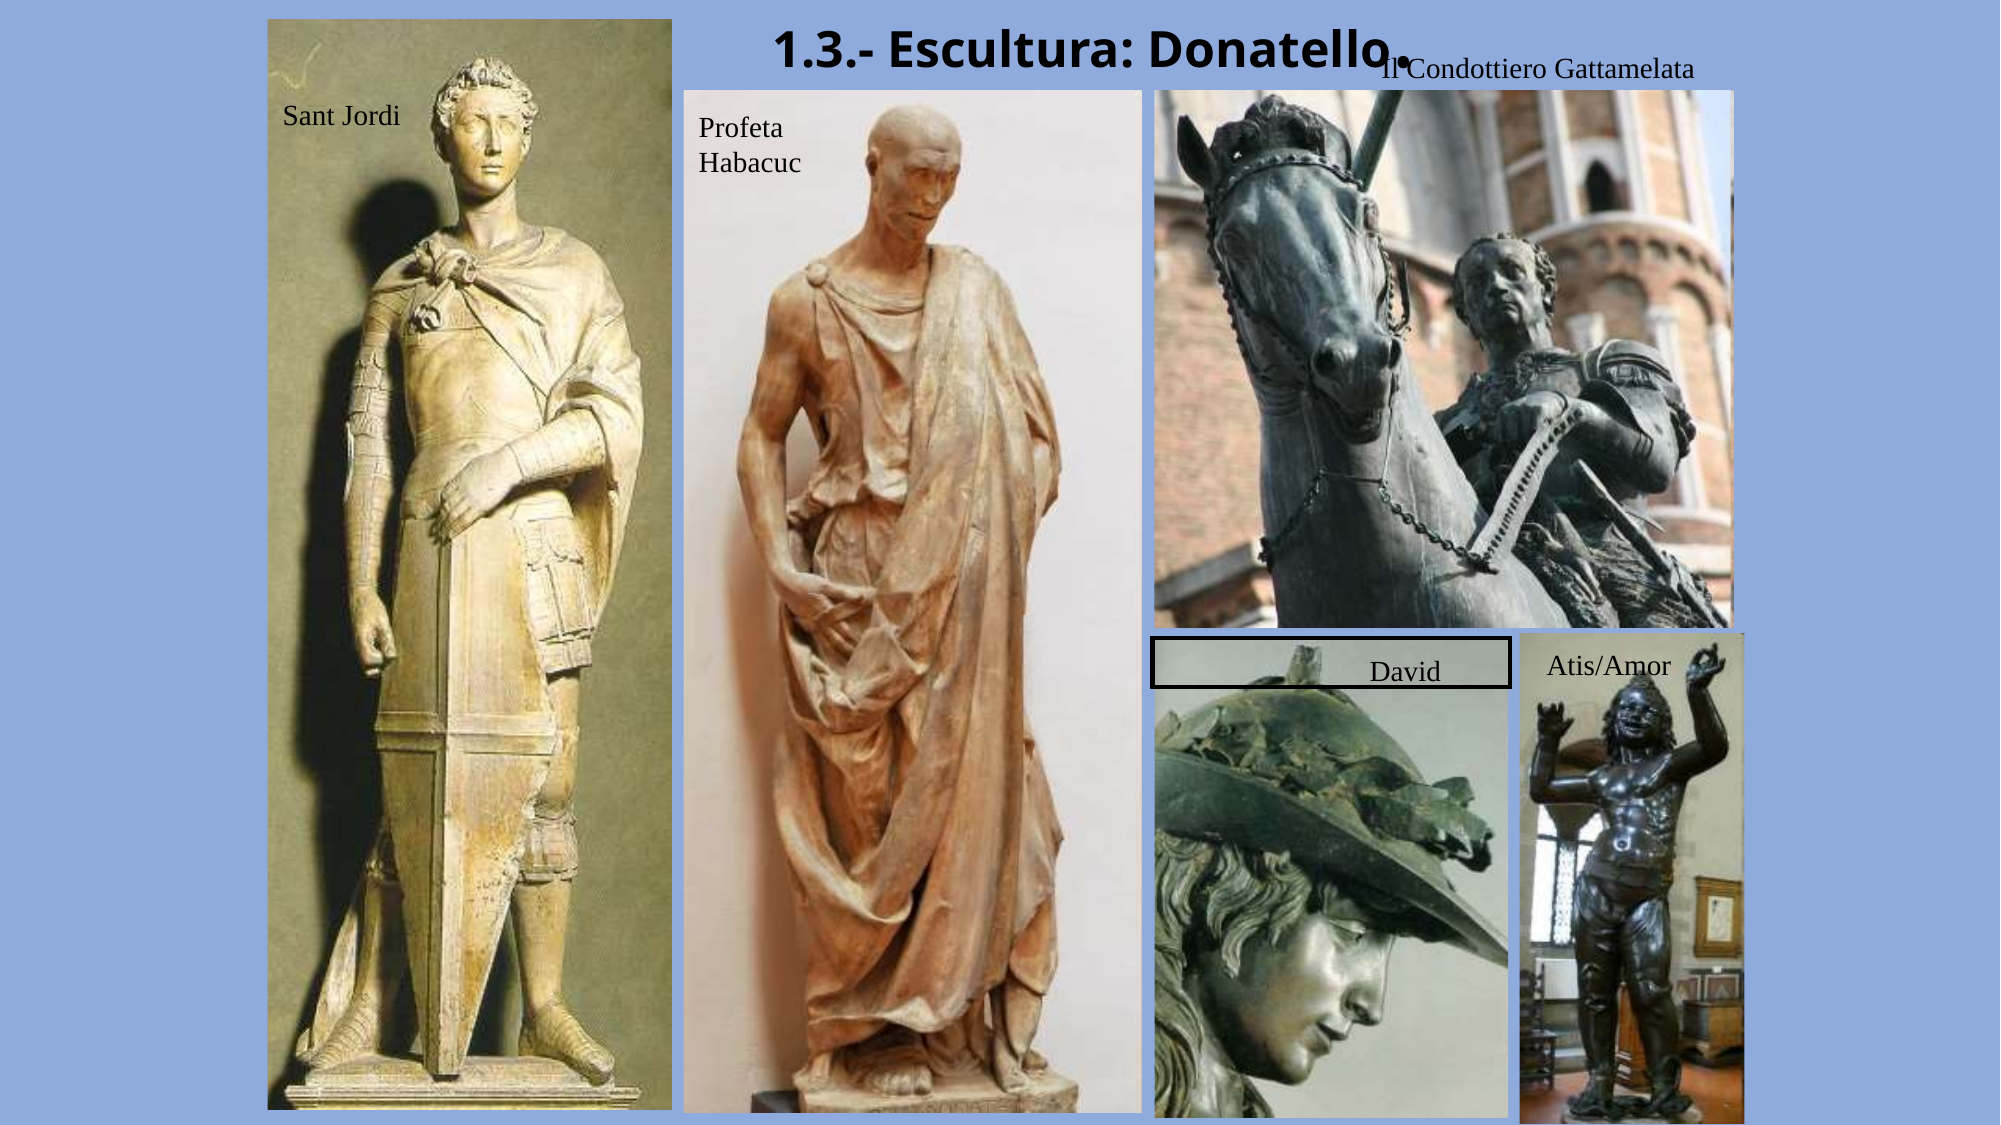

# 1.3.- Escultura: Donatello.
Il Condottiero Gattamelata
Sant Jordi
Profeta Habacuc
David
Atis/Amor